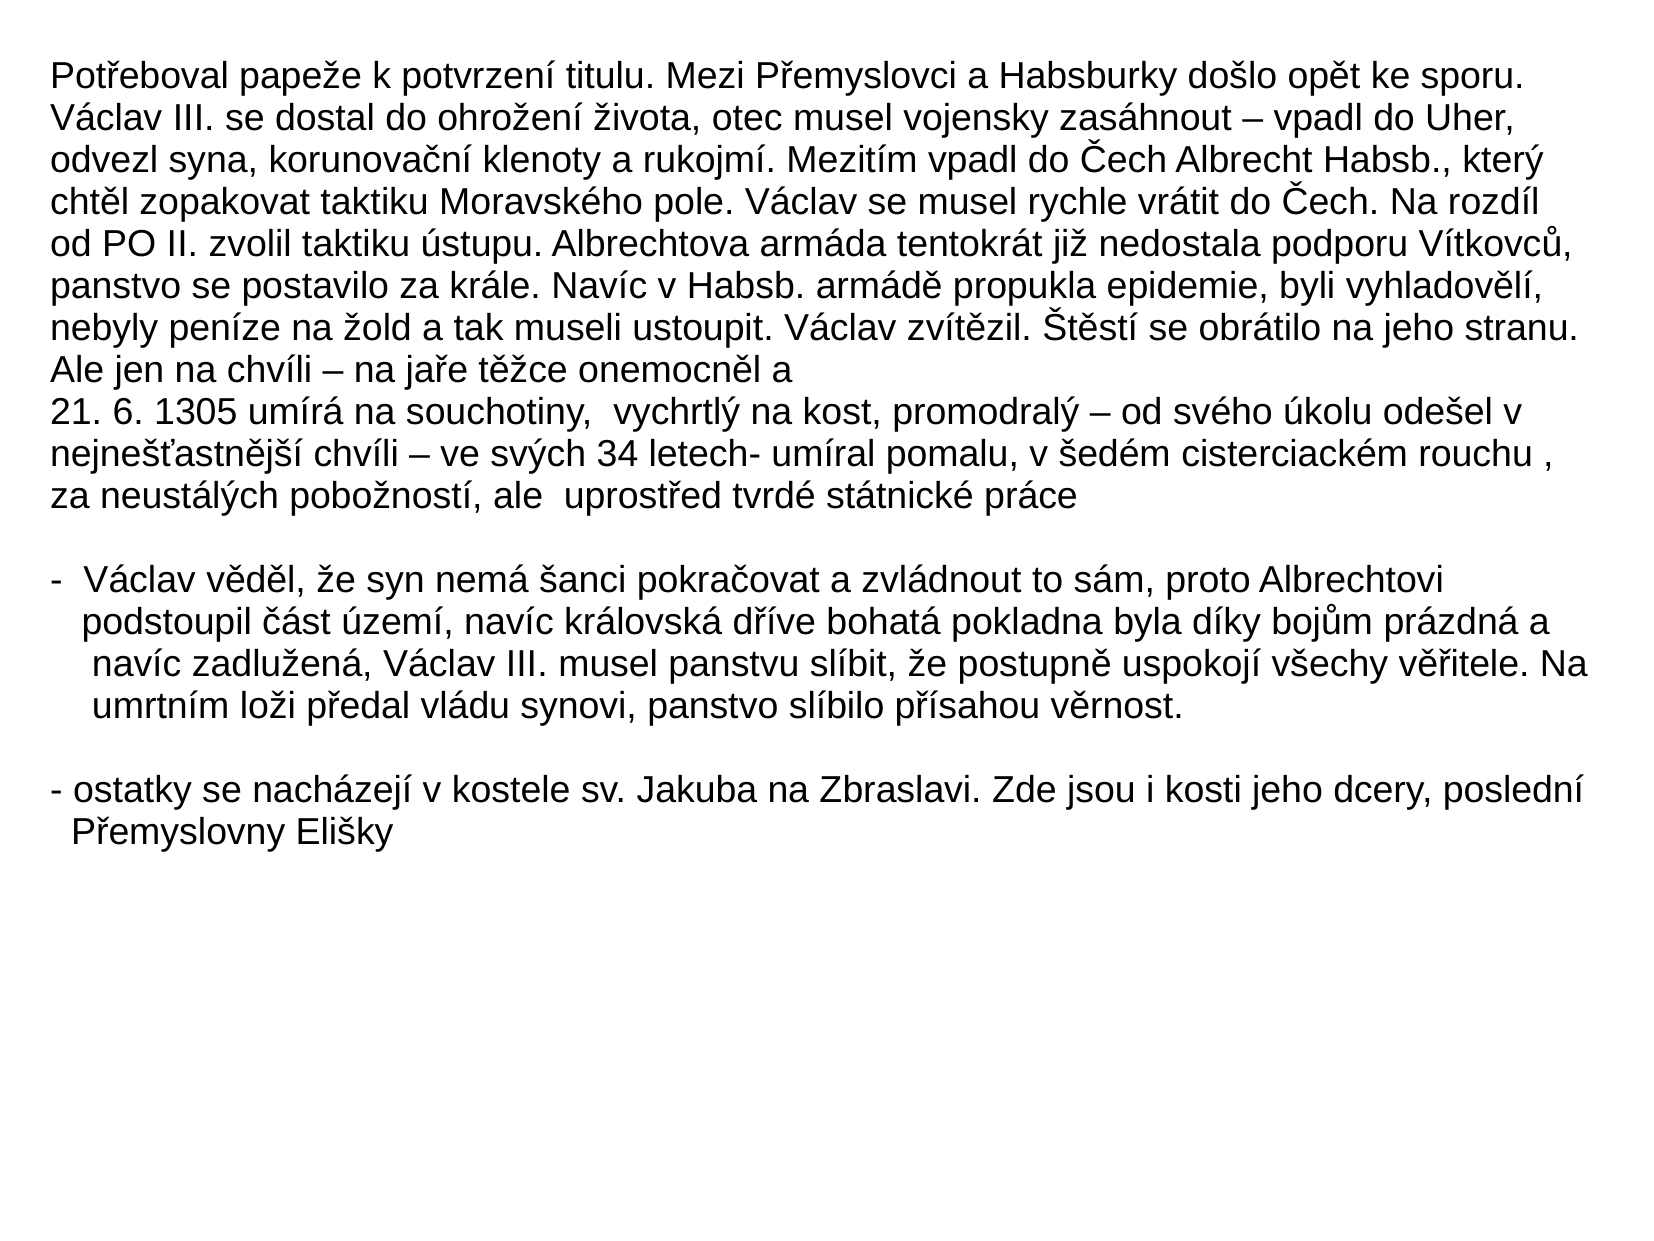

Potřeboval papeže k potvrzení titulu. Mezi Přemyslovci a Habsburky došlo opět ke sporu. Václav III. se dostal do ohrožení života, otec musel vojensky zasáhnout – vpadl do Uher, odvezl syna, korunovační klenoty a rukojmí. Mezitím vpadl do Čech Albrecht Habsb., který chtěl zopakovat taktiku Moravského pole. Václav se musel rychle vrátit do Čech. Na rozdíl od PO II. zvolil taktiku ústupu. Albrechtova armáda tentokrát již nedostala podporu Vítkovců, panstvo se postavilo za krále. Navíc v Habsb. armádě propukla epidemie, byli vyhladovělí, nebyly peníze na žold a tak museli ustoupit. Václav zvítězil. Štěstí se obrátilo na jeho stranu. Ale jen na chvíli – na jaře těžce onemocněl a
21. 6. 1305 umírá na souchotiny, vychrtlý na kost, promodralý – od svého úkolu odešel v nejnešťastnější chvíli – ve svých 34 letech- umíral pomalu, v šedém cisterciackém rouchu , za neustálých pobožností, ale uprostřed tvrdé státnické práce
- Václav věděl, že syn nemá šanci pokračovat a zvládnout to sám, proto Albrechtovi podstoupil část území, navíc královská dříve bohatá pokladna byla díky bojům prázdná a navíc zadlužená, Václav III. musel panstvu slíbit, že postupně uspokojí všechy věřitele. Na umrtním loži předal vládu synovi, panstvo slíbilo přísahou věrnost.
- ostatky se nacházejí v kostele sv. Jakuba na Zbraslavi. Zde jsou i kosti jeho dcery, poslední Přemyslovny Elišky